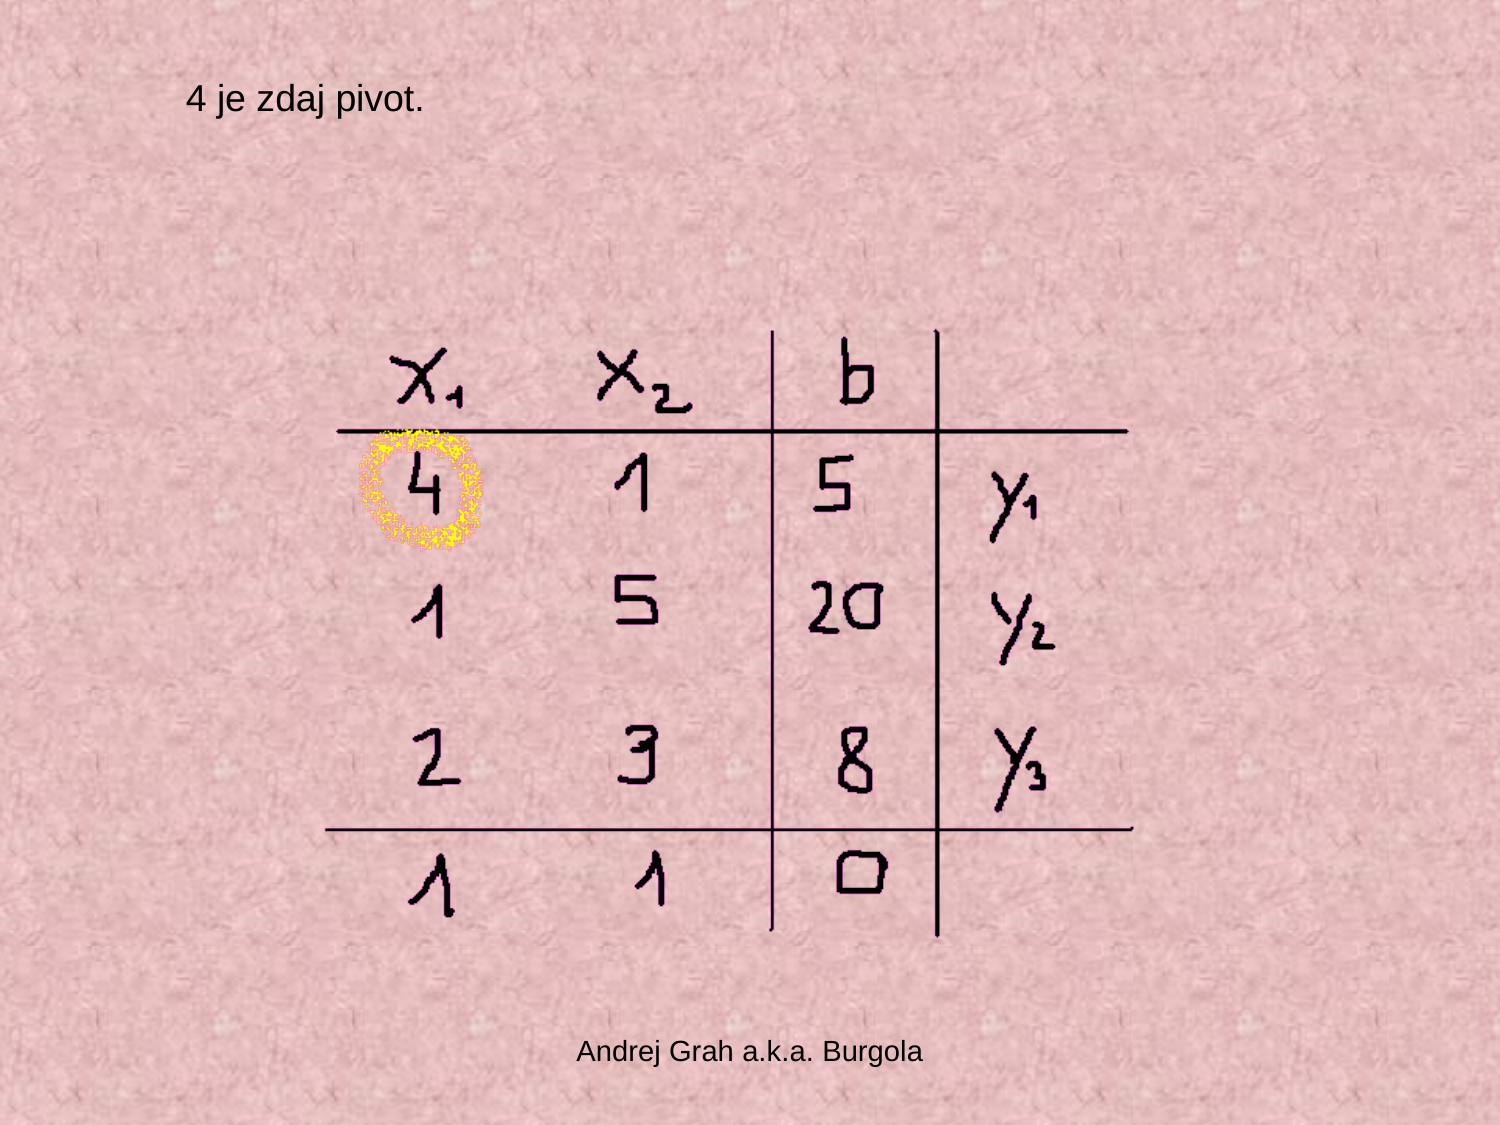

4 je zdaj pivot.
Andrej Grah a.k.a. Burgola